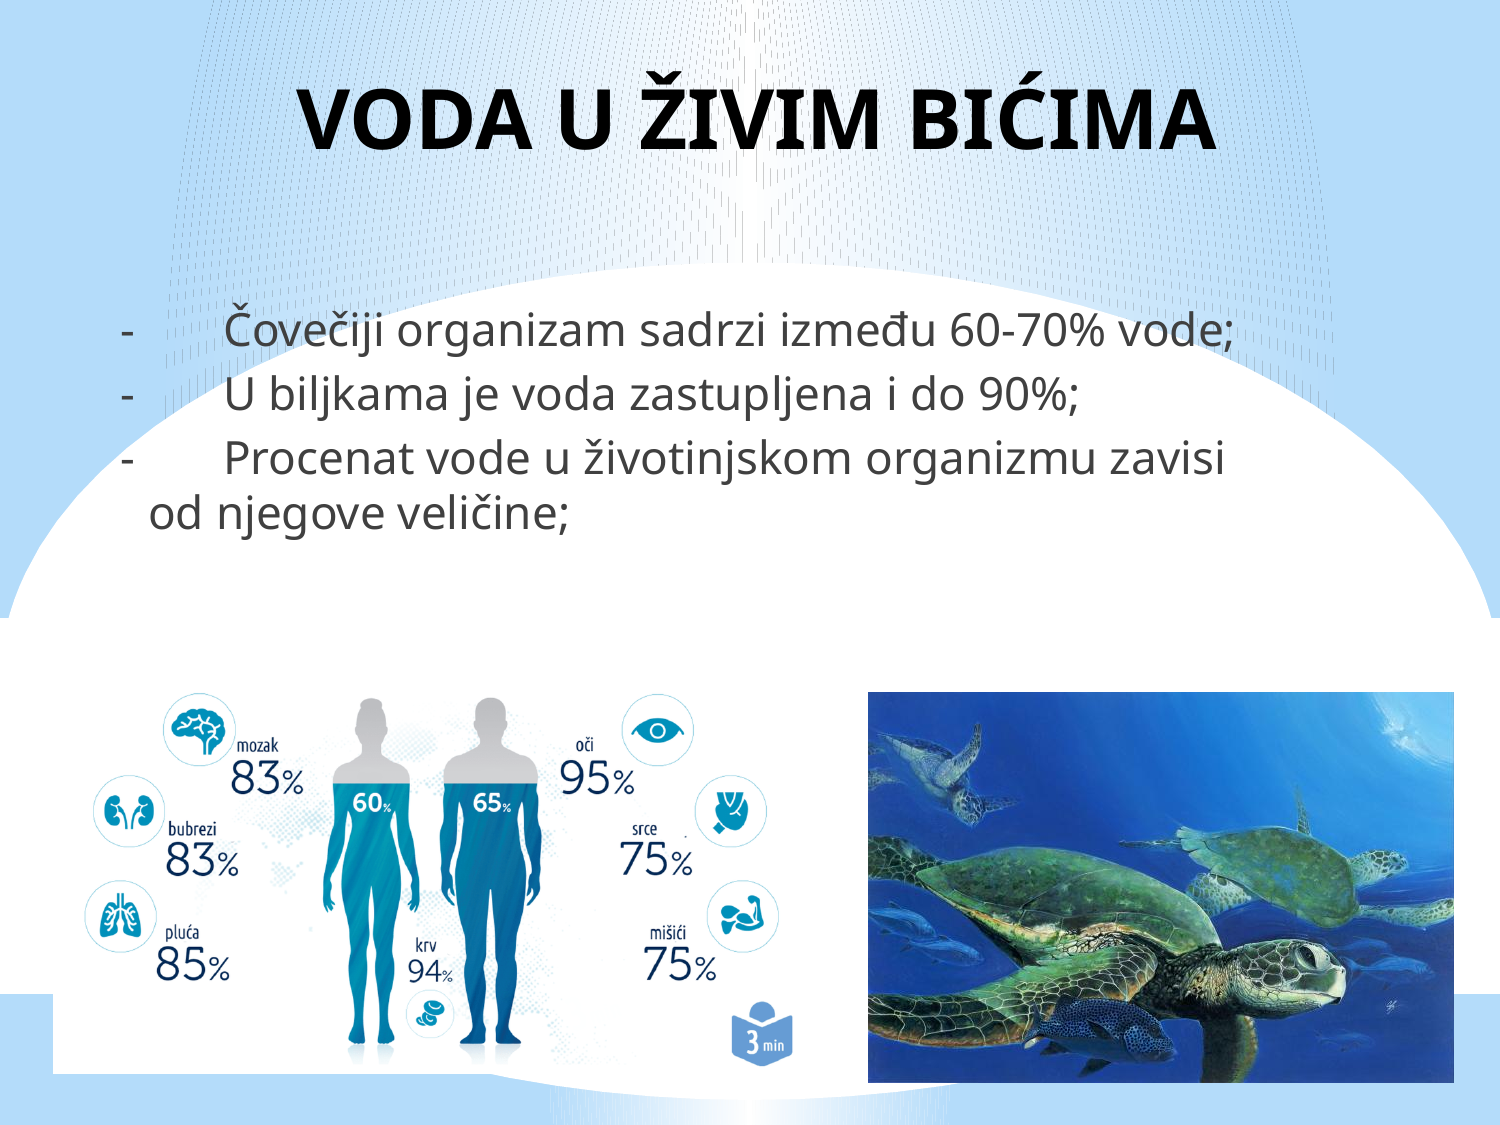

# VODA U ŽIVIM BIĆIMA
-	Čovečiji organizam sadrzi između 60-70% vode;
-	U biljkama je voda zastupljena i do 90%;
-	Procenat vode u životinjskom organizmu zavisi od njegove veličine;